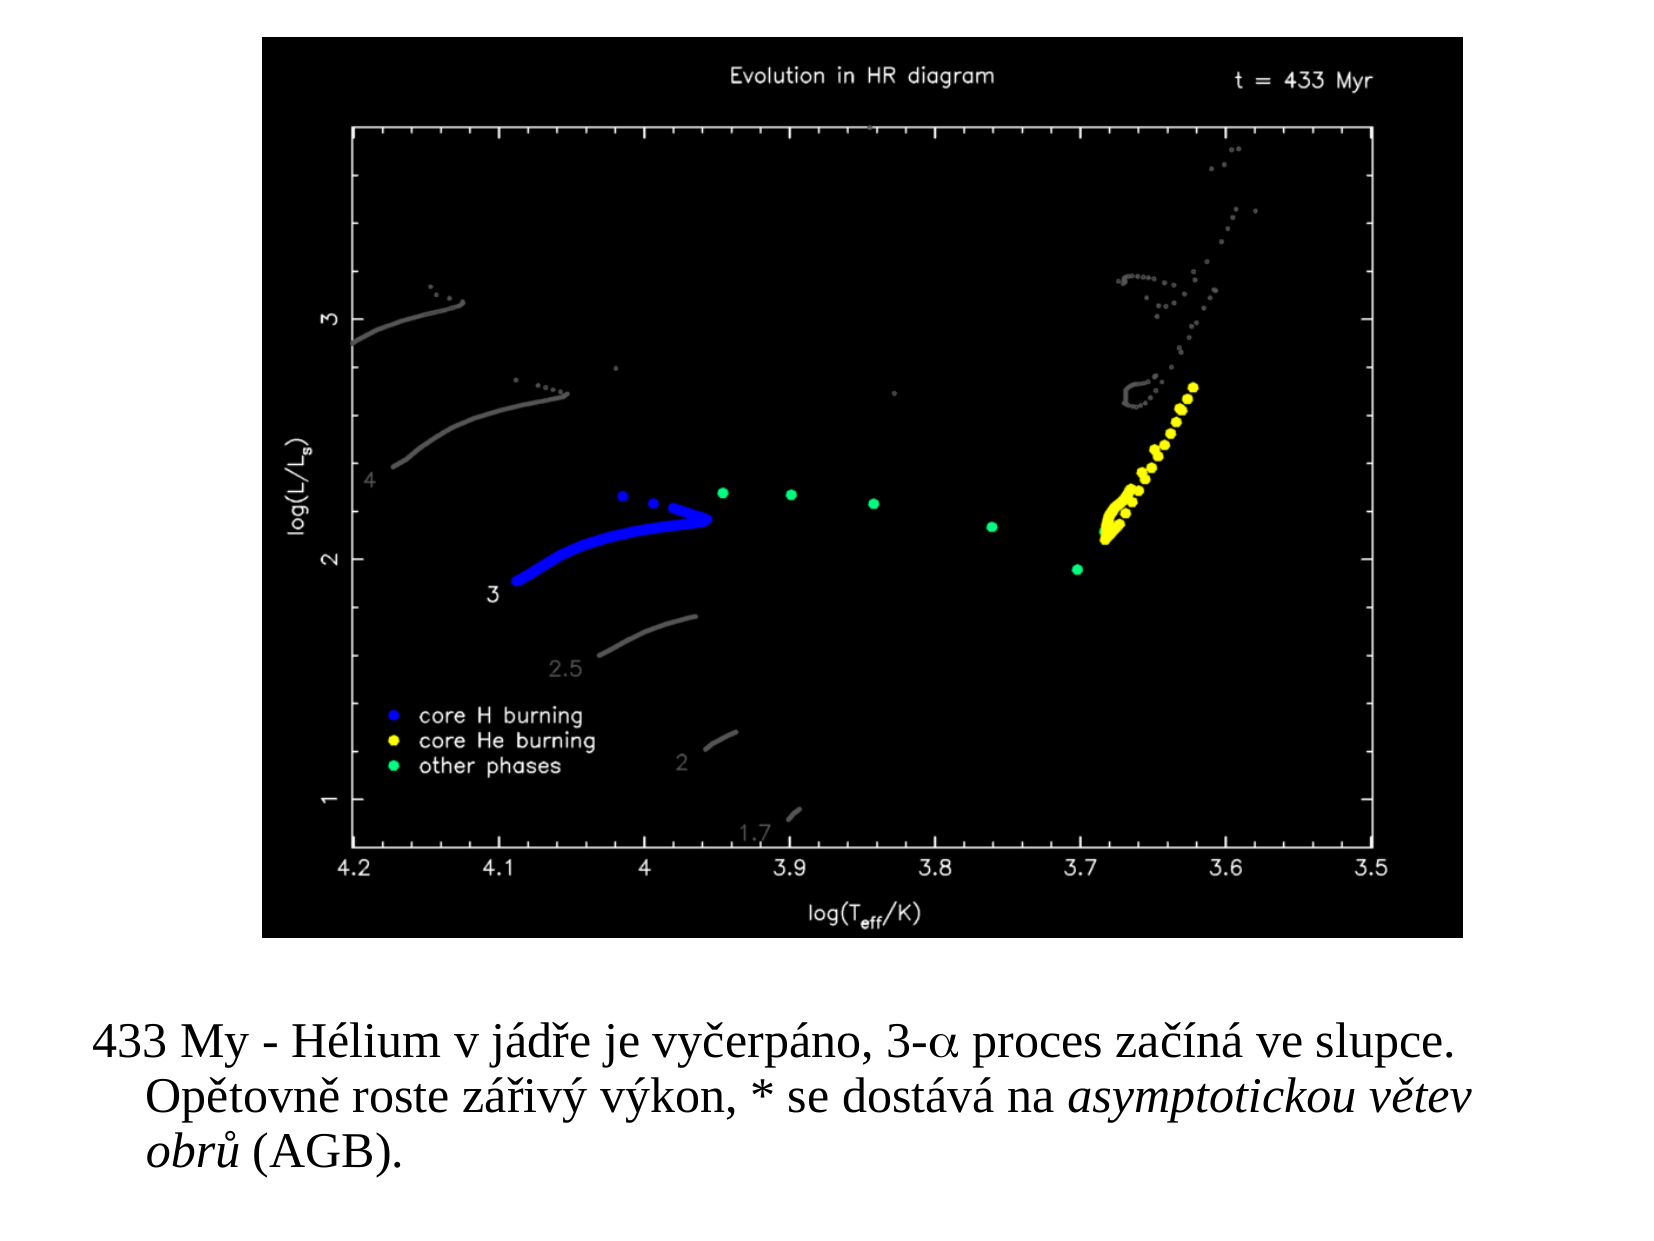

# 433 My - Hélium v jádře je vyčerpáno, 3-a proces začíná ve slupce. Opětovně roste zářivý výkon, * se dostává na asymptotickou větev obrů (AGB).